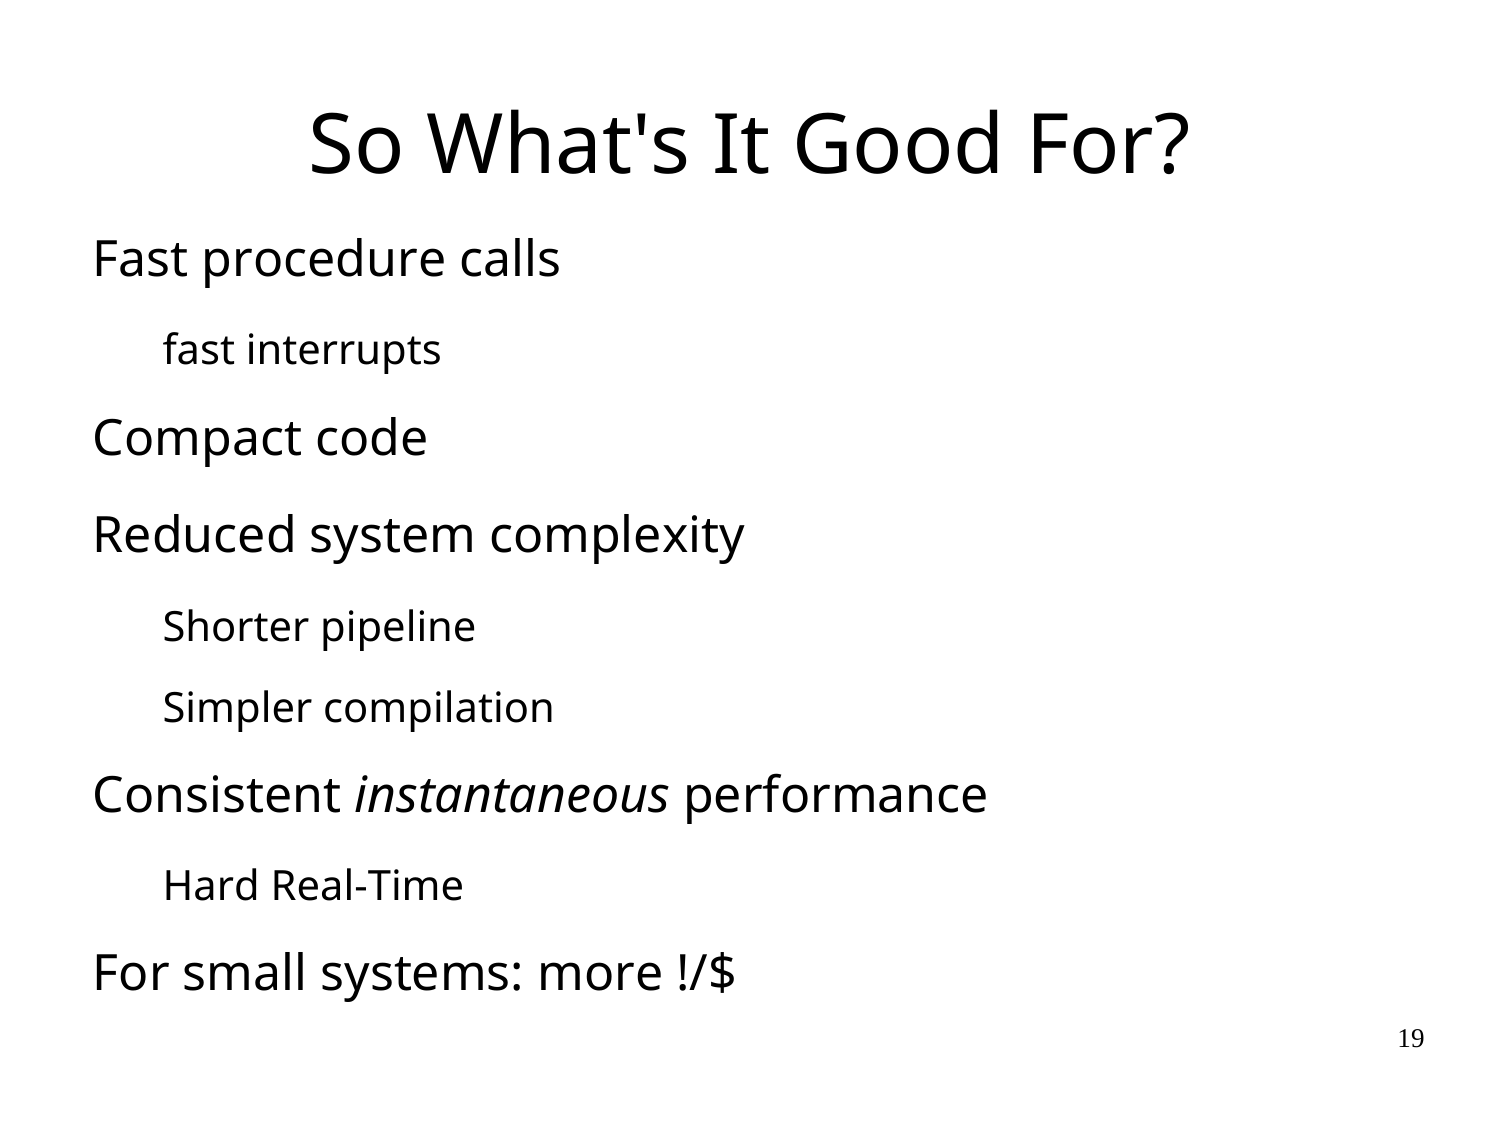

# So What's It Good For?
Fast procedure calls
fast interrupts
Compact code
Reduced system complexity
Shorter pipeline
Simpler compilation
Consistent instantaneous performance
Hard Real-Time
For small systems: more !/$
19